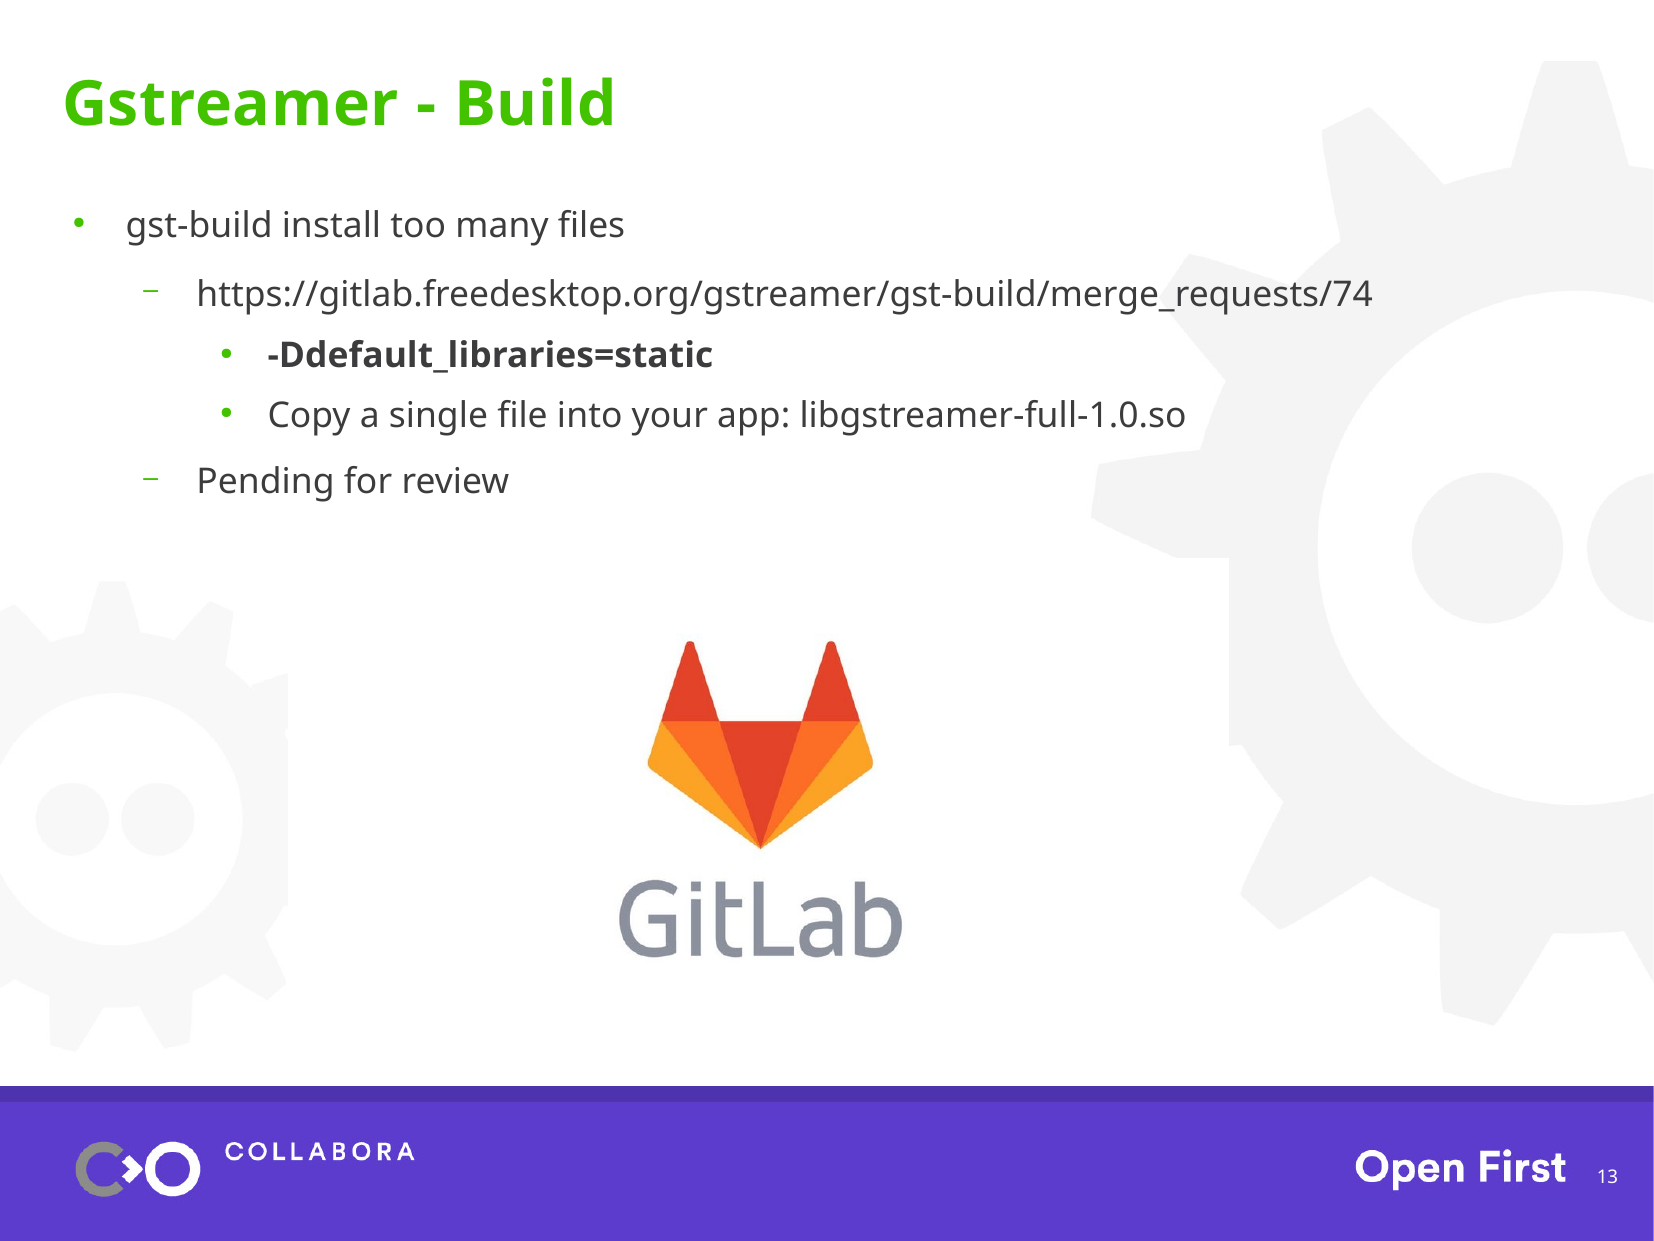

# Gstreamer - Build
gst-build install too many files
https://gitlab.freedesktop.org/gstreamer/gst-build/merge_requests/74
-Ddefault_libraries=static
Copy a single file into your app: libgstreamer-full-1.0.so
Pending for review